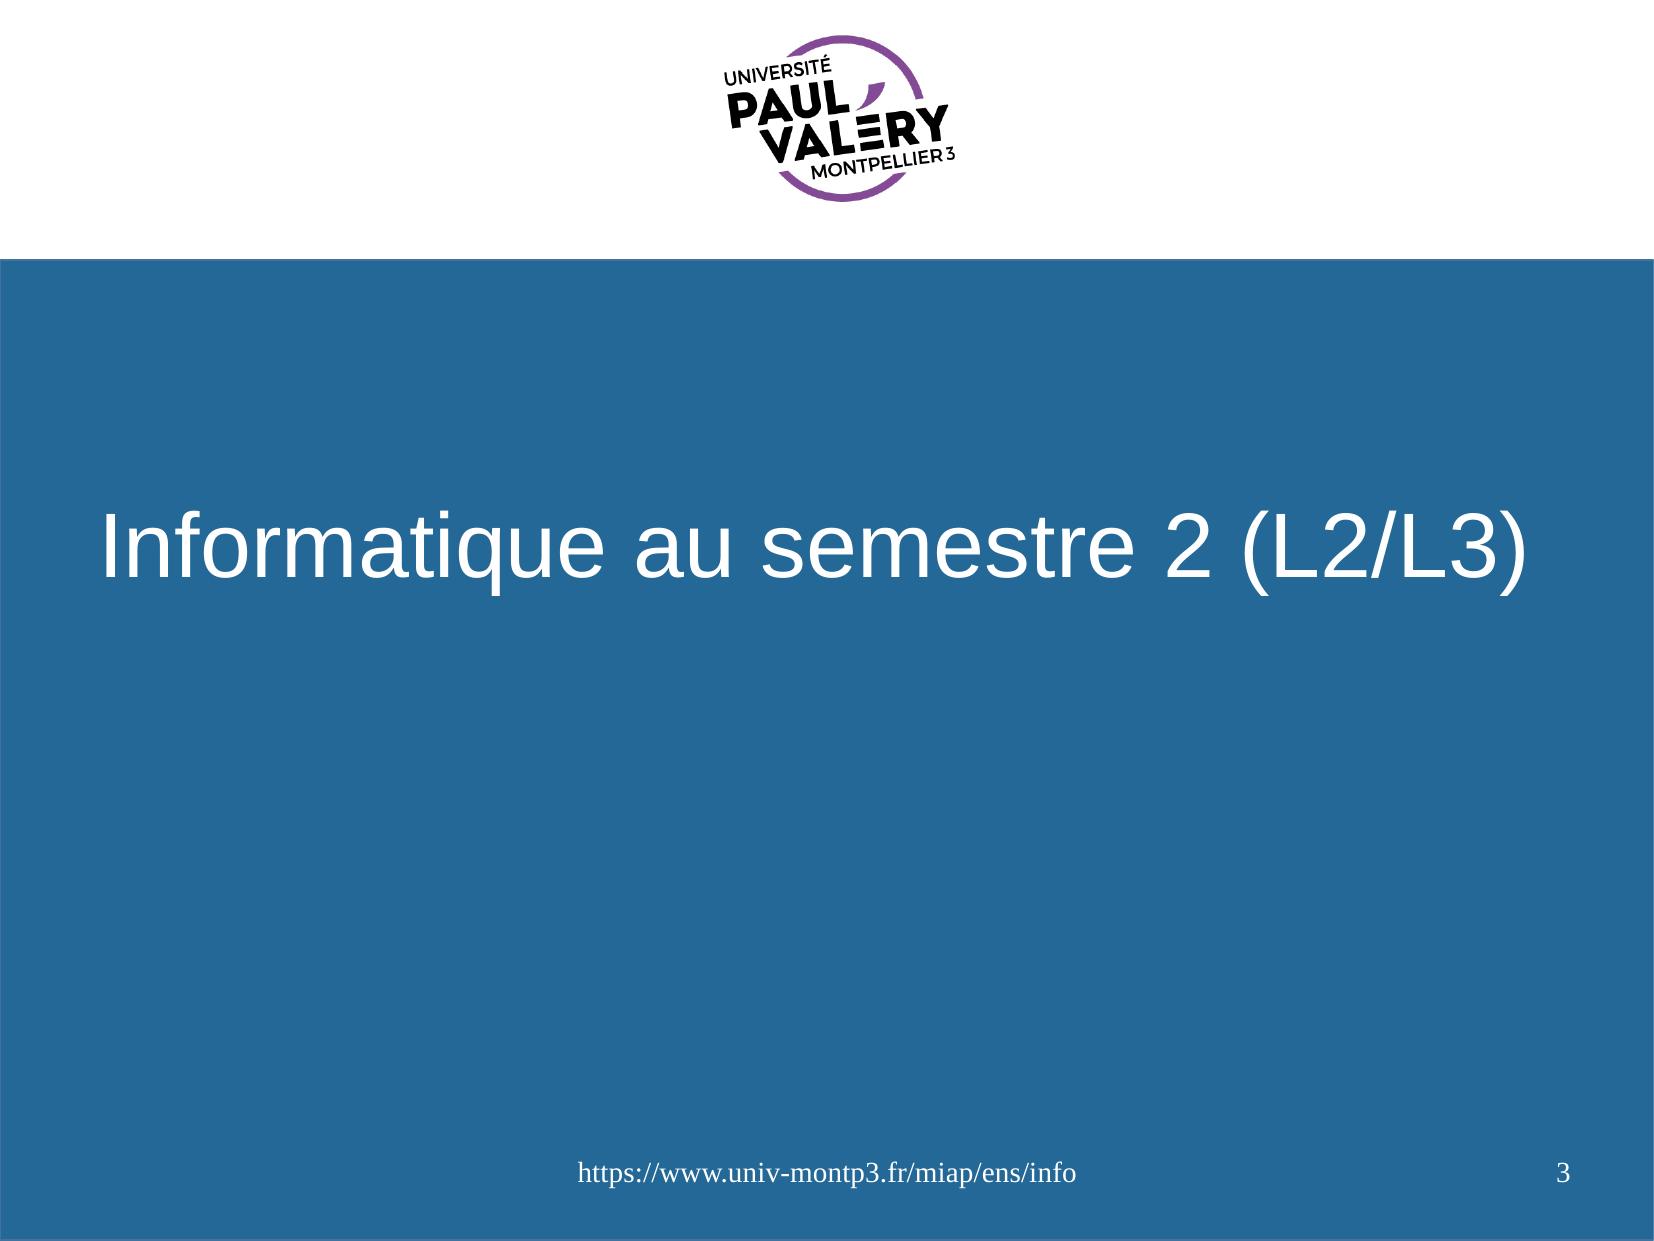

# Informatique au semestre 2 (L2/L3)
https://www.univ-montp3.fr/miap/ens/info
3